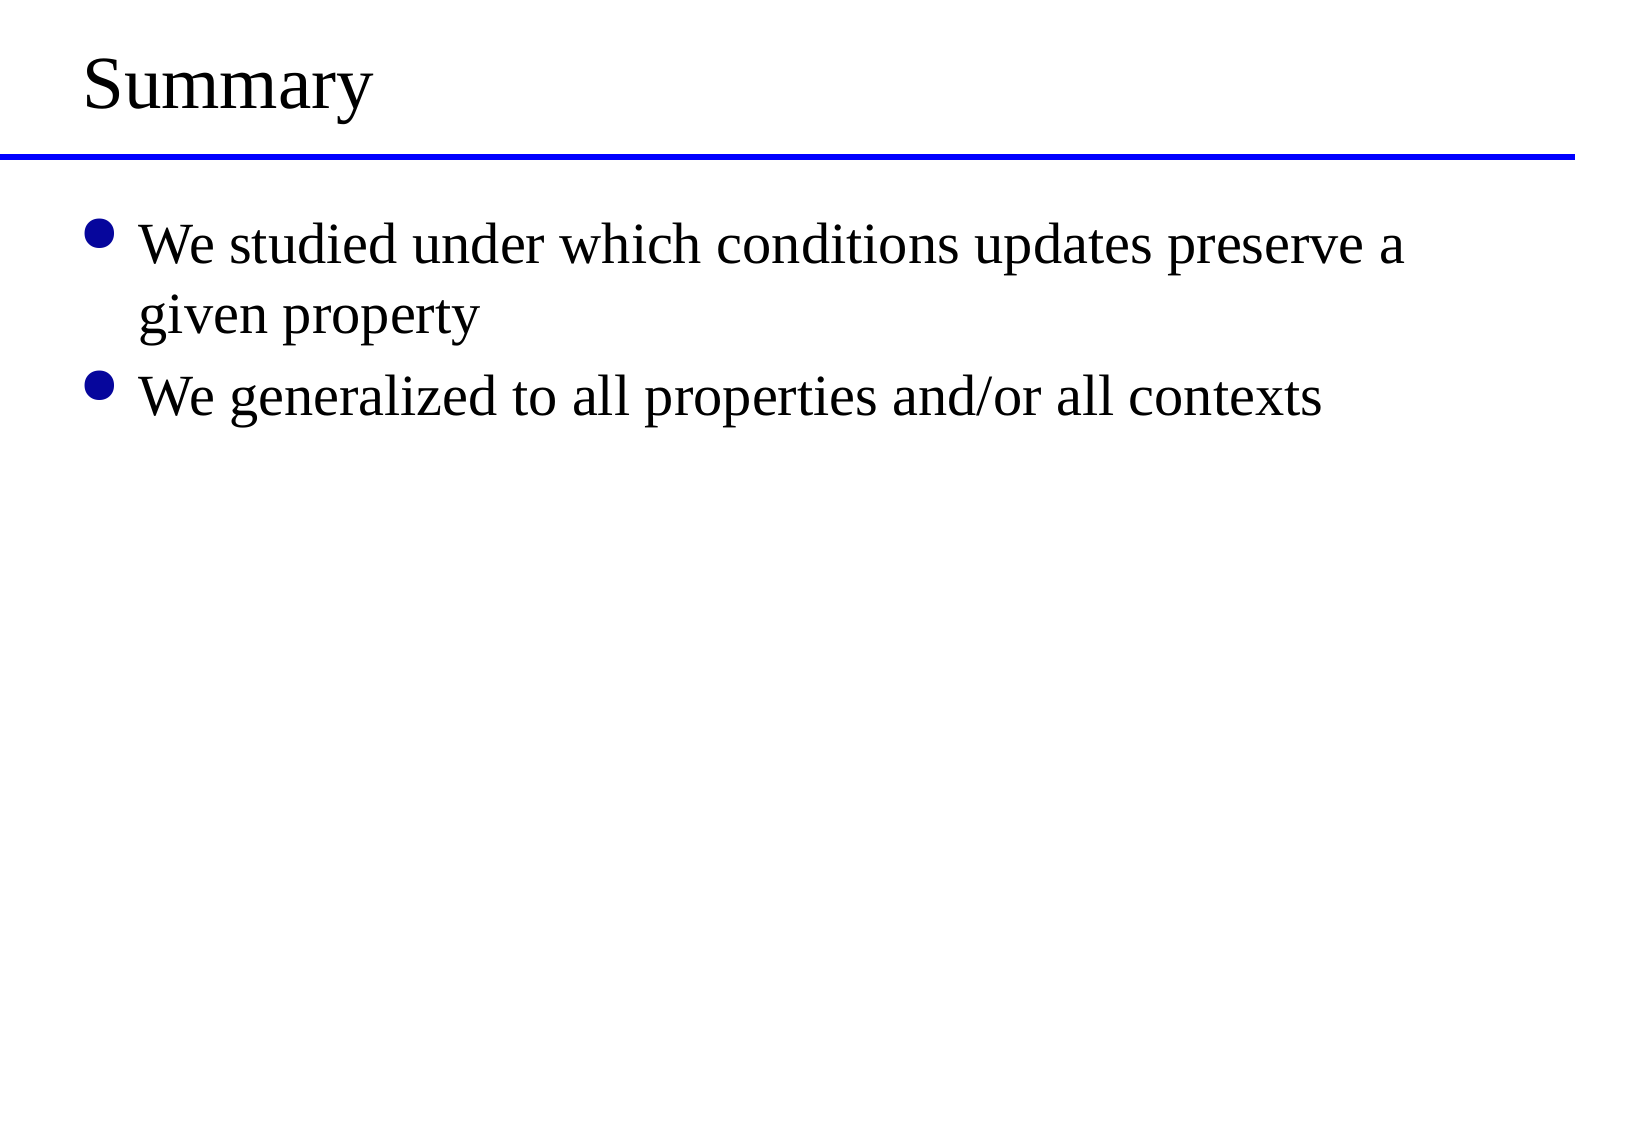

# Summary
We studied under which conditions updates preserve a given property
We generalized to all properties and/or all contexts